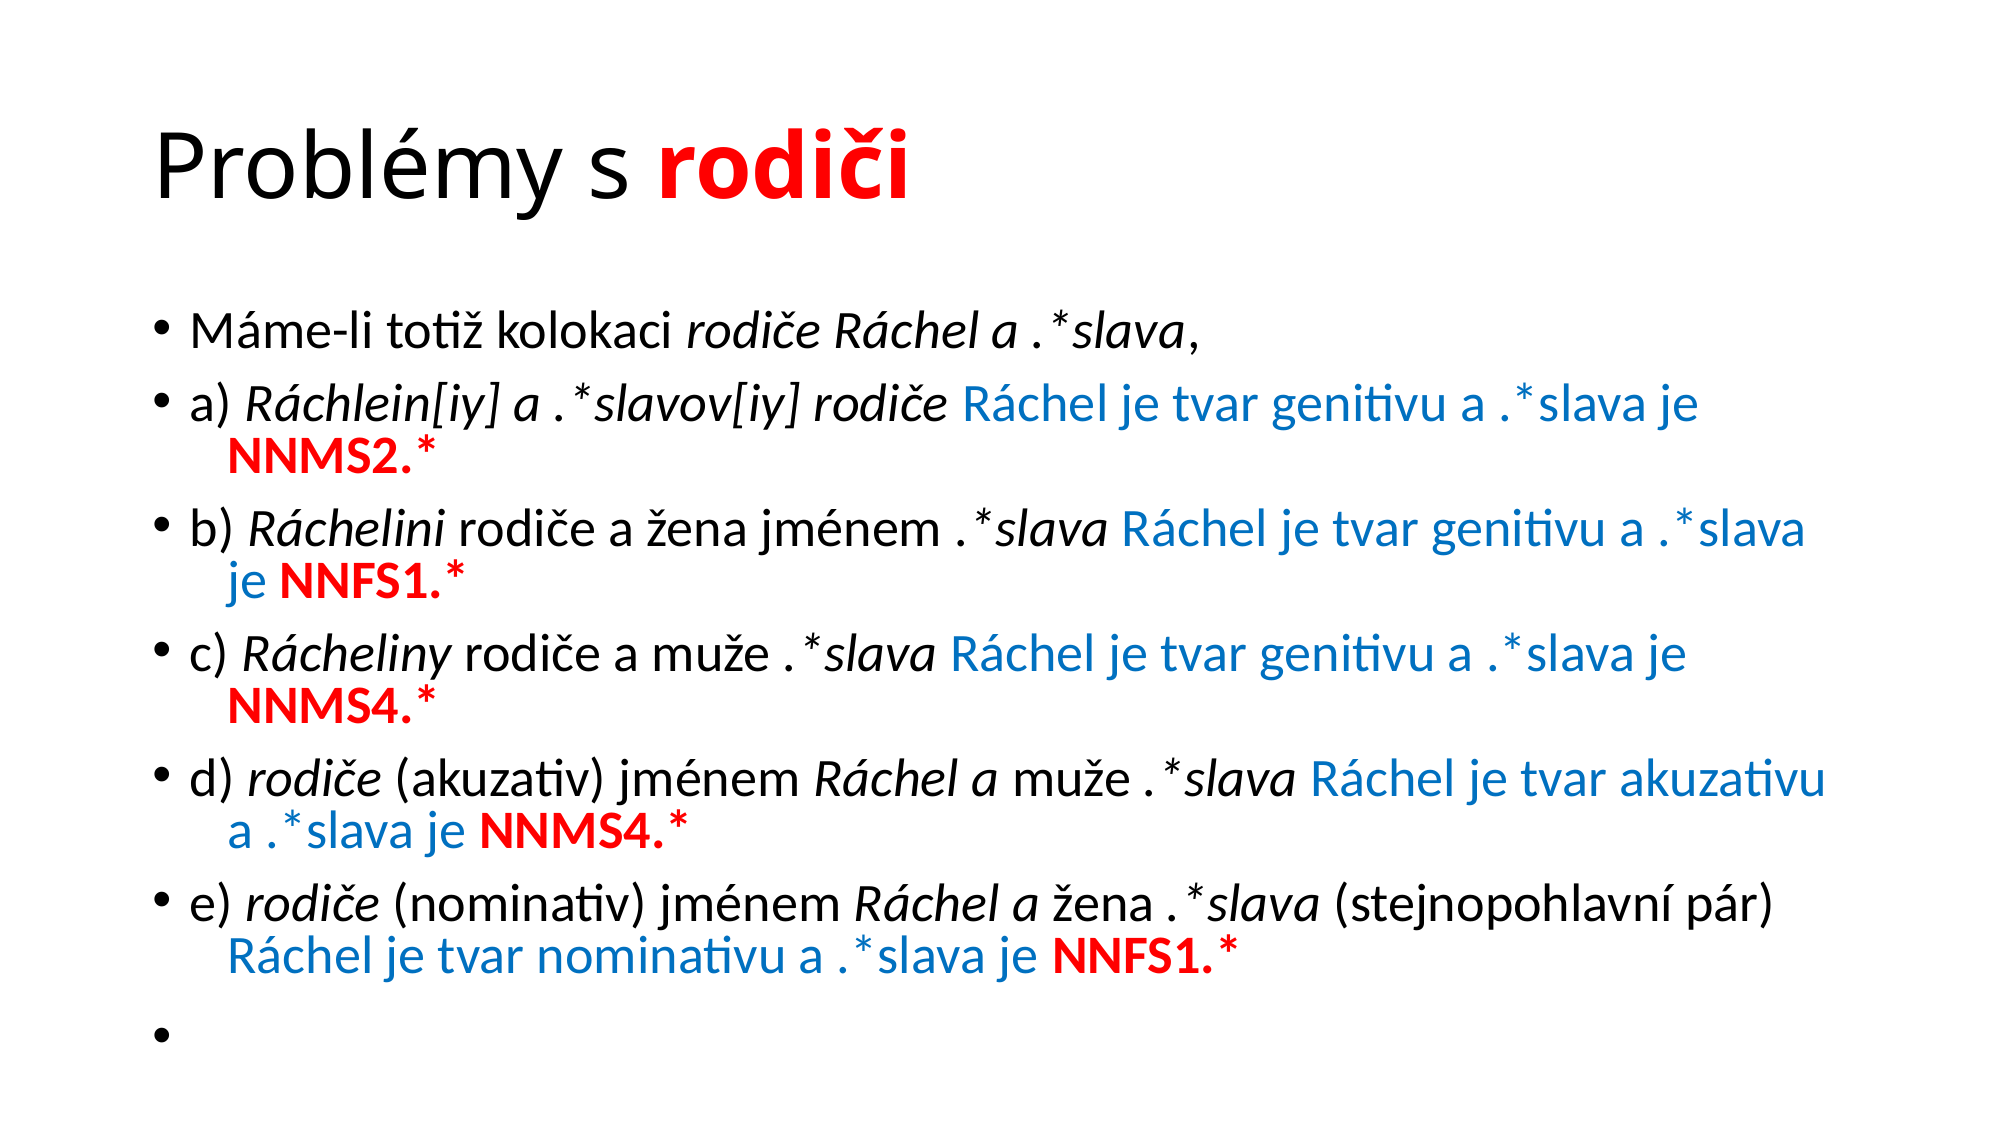

# Problémy s rodiči
Máme-li totiž kolokaci rodiče Ráchel a .*slava,
a) Ráchlein[iy] a .*slavov[iy] rodiče Ráchel je tvar genitivu a .*slava je NNMS2.*
b) Ráchelini rodiče a žena jménem .*slava Ráchel je tvar genitivu a .*slava je NNFS1.*
c) Rácheliny rodiče a muže .*slava Ráchel je tvar genitivu a .*slava je NNMS4.*
d) rodiče (akuzativ) jménem Ráchel a muže .*slava Ráchel je tvar akuzativu a .*slava je NNMS4.*
e) rodiče (nominativ) jménem Ráchel a žena .*slava (stejnopohlavní pár) Ráchel je tvar nominativu a .*slava je NNFS1.*